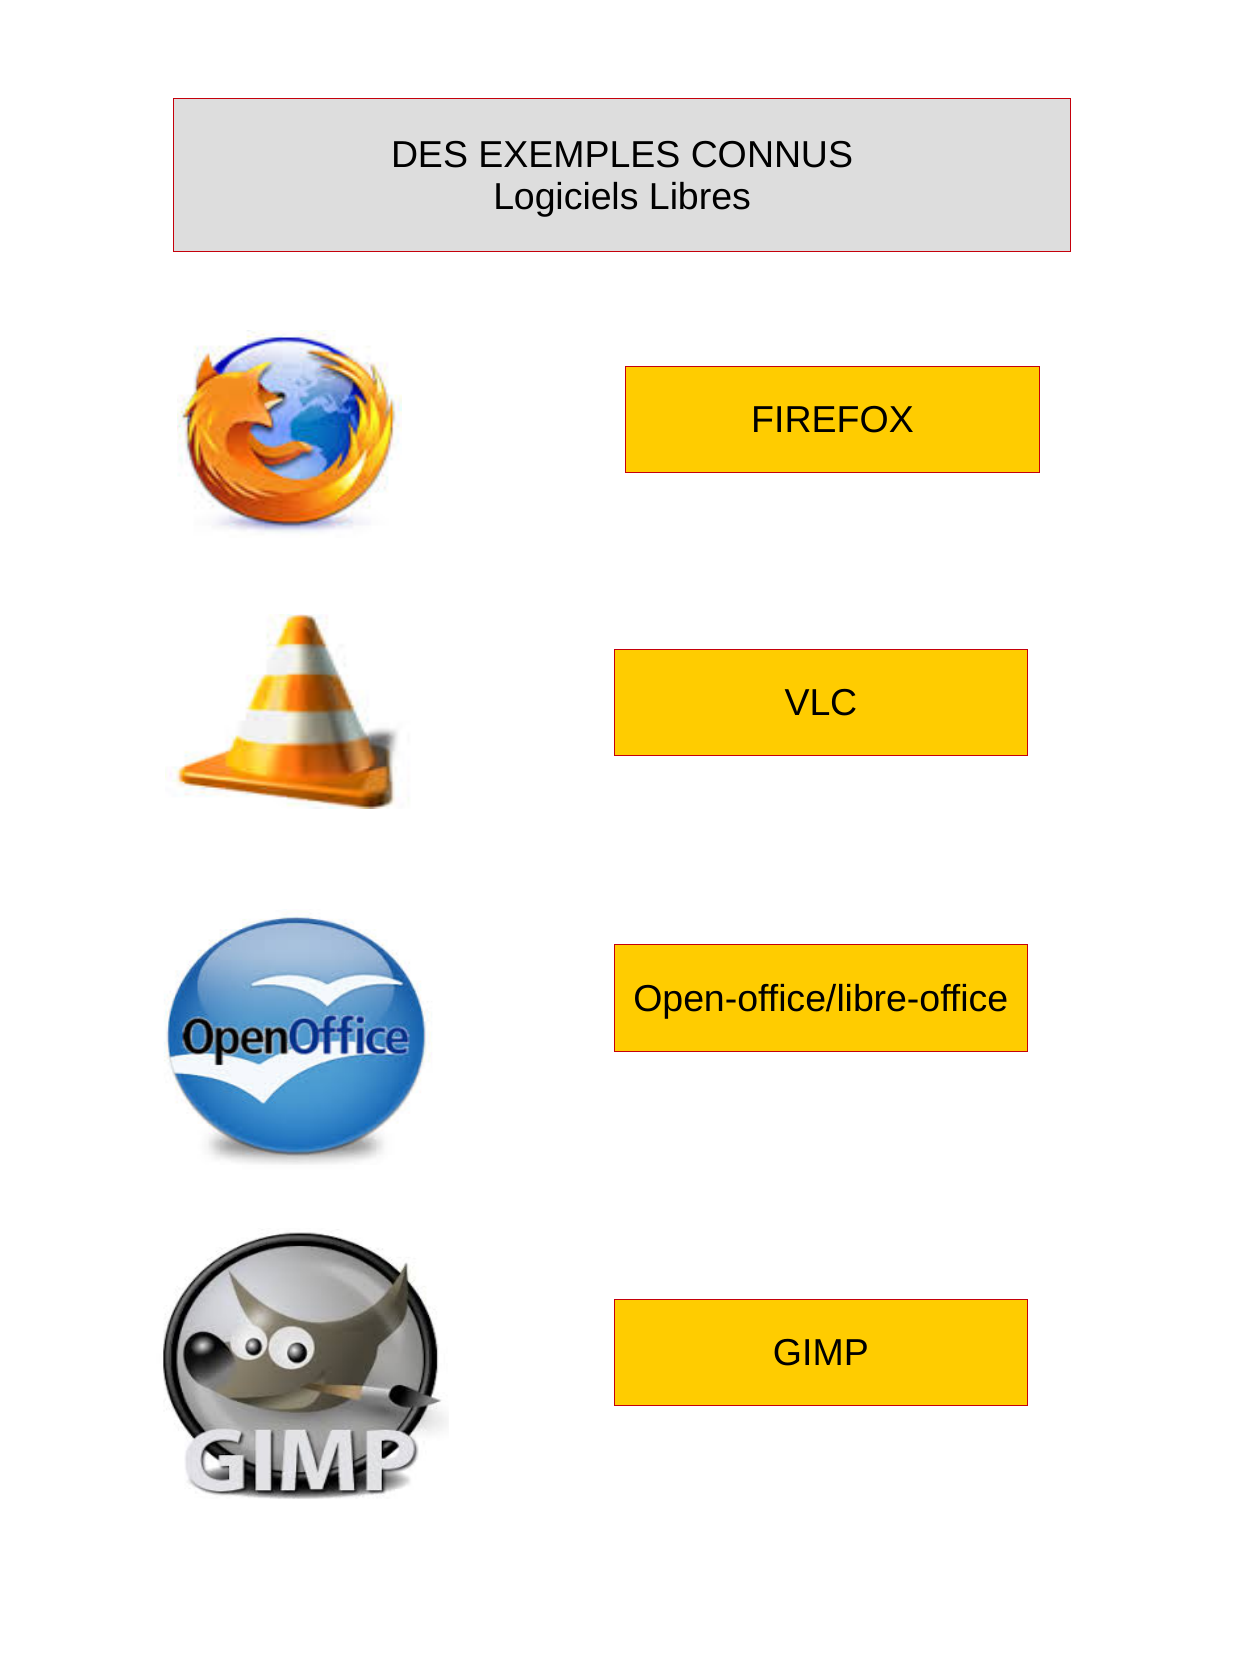

DES EXEMPLES CONNUS
Logiciels Libres
FIREFOX
VLC
Open-office/libre-office
GIMP